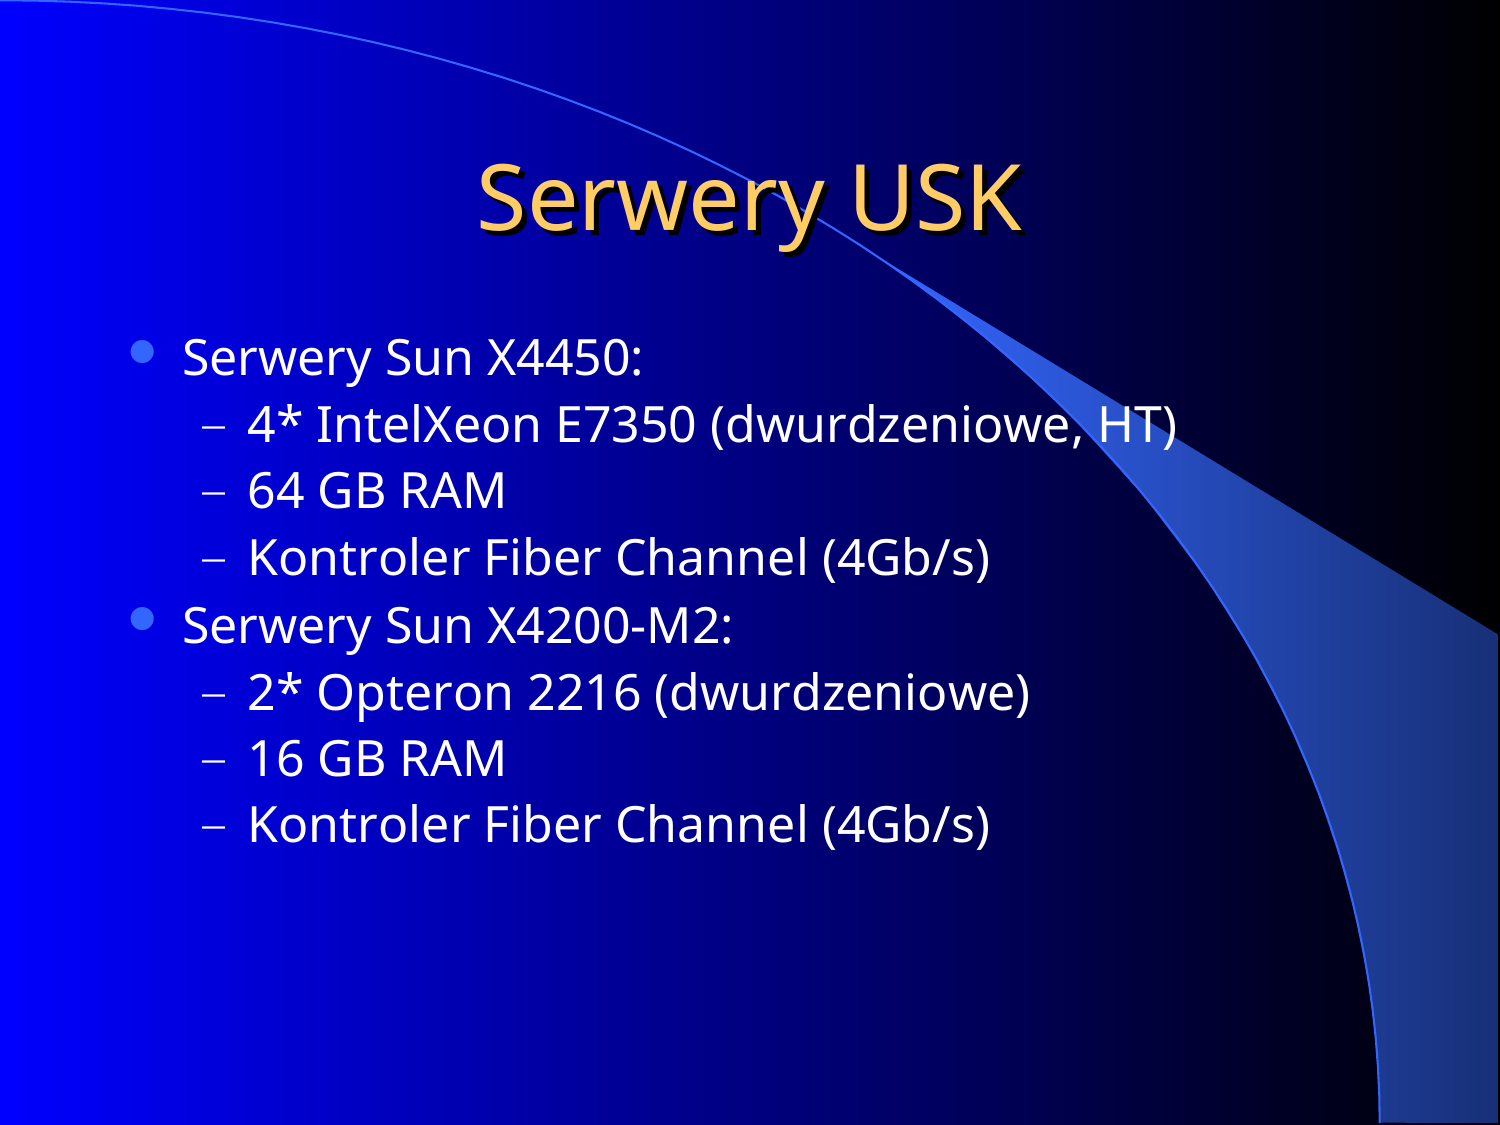

# Serwery USK
Serwery Sun X4450:
4* IntelXeon E7350 (dwurdzeniowe, HT)
64 GB RAM
Kontroler Fiber Channel (4Gb/s)
Serwery Sun X4200-M2:
2* Opteron 2216 (dwurdzeniowe)
16 GB RAM
Kontroler Fiber Channel (4Gb/s)